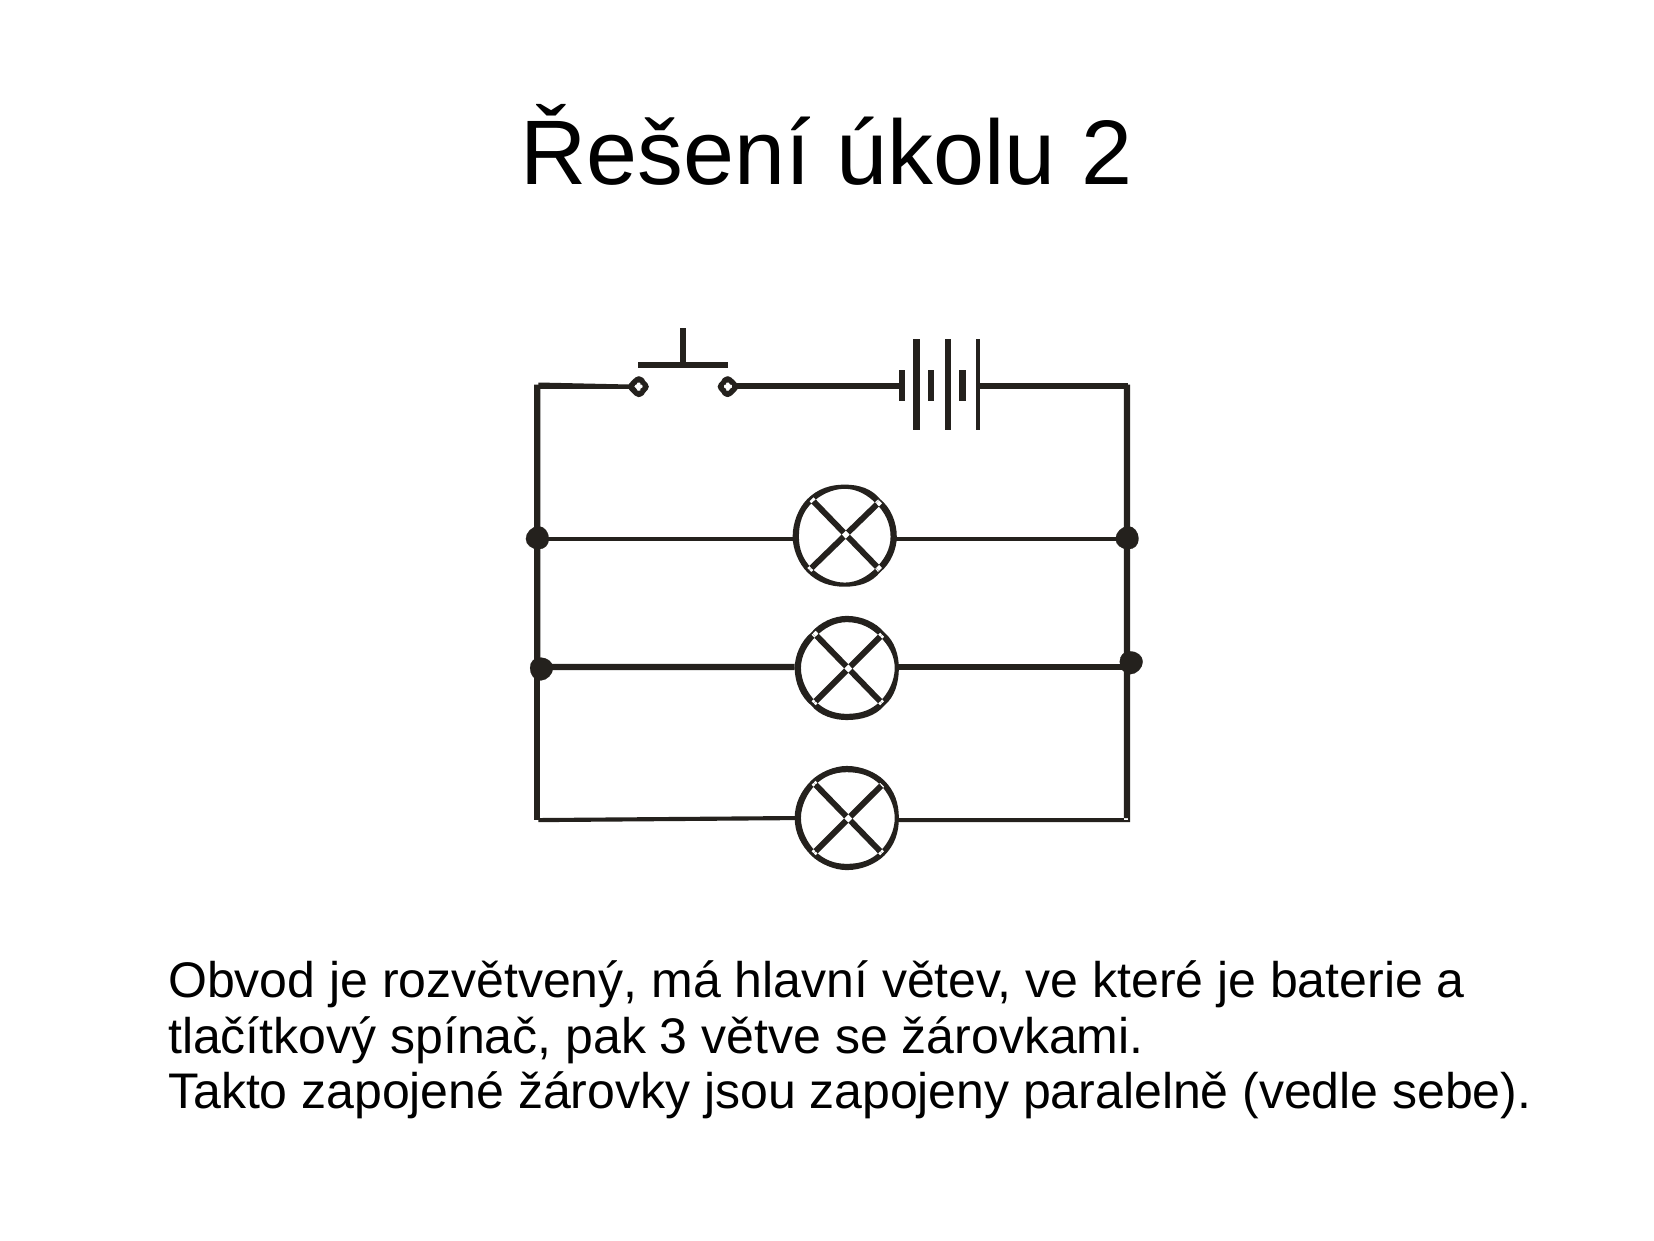

# Řešení úkolu 2
Obvod je rozvětvený, má hlavní větev, ve které je baterie a tlačítkový spínač, pak 3 větve se žárovkami.
Takto zapojené žárovky jsou zapojeny paralelně (vedle sebe).